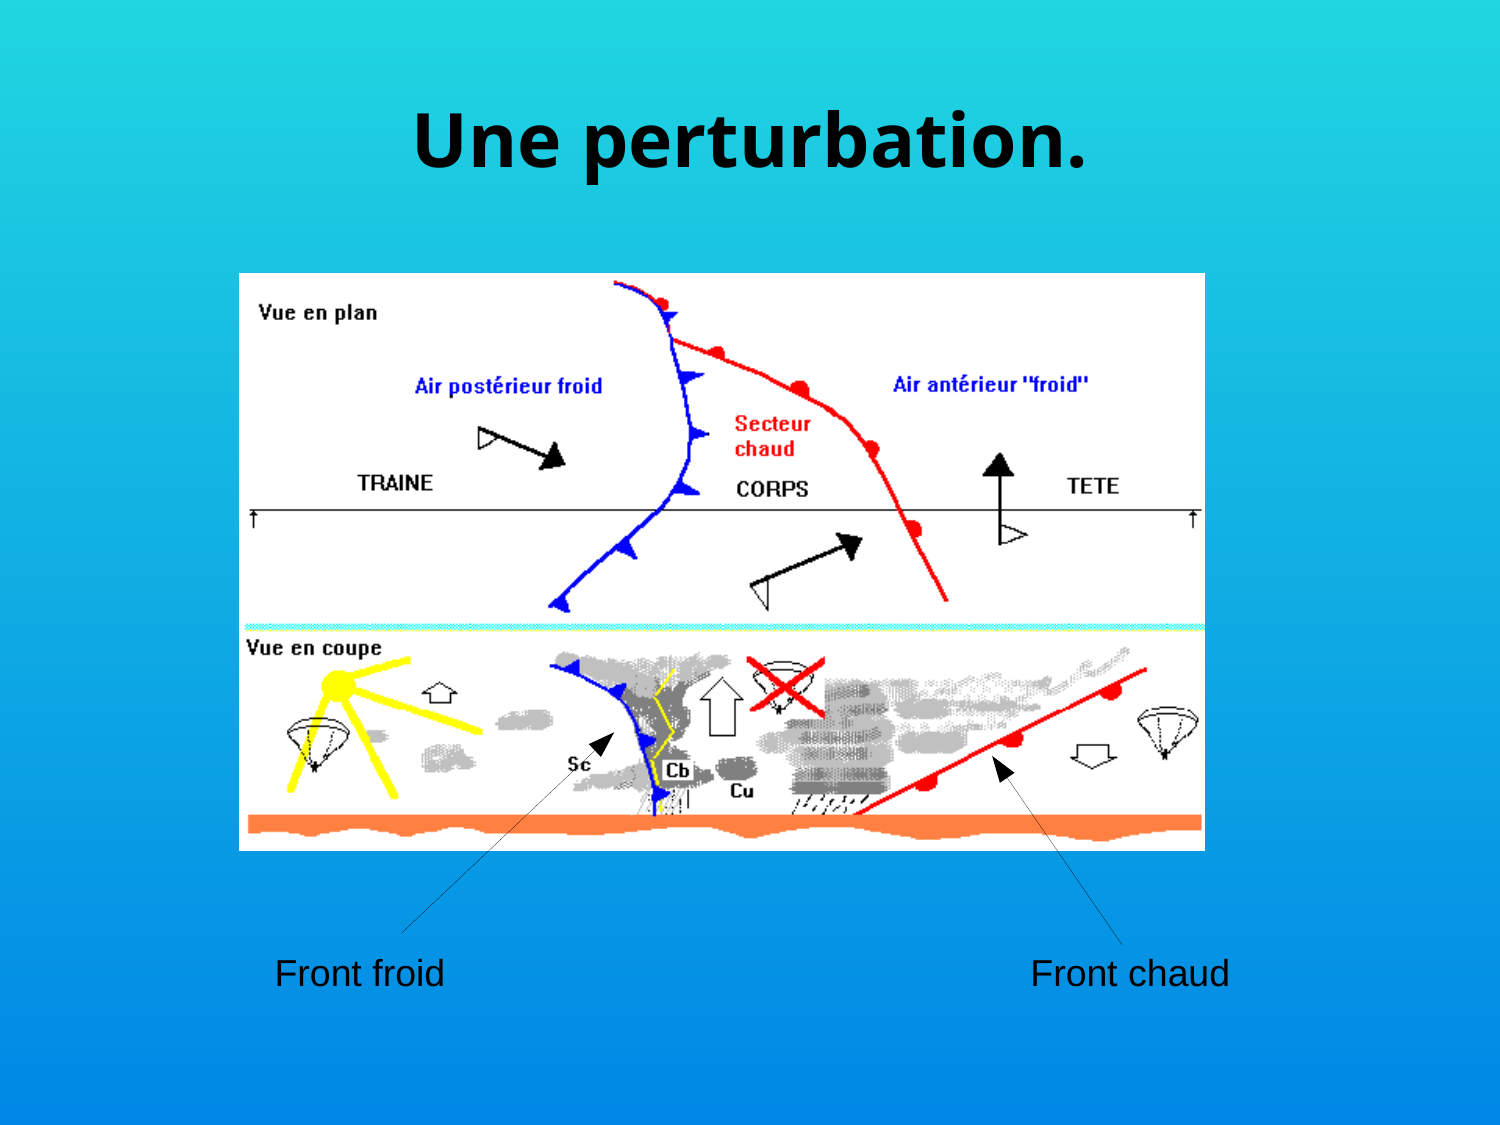

# Une perturbation.
Front froid
Front chaud